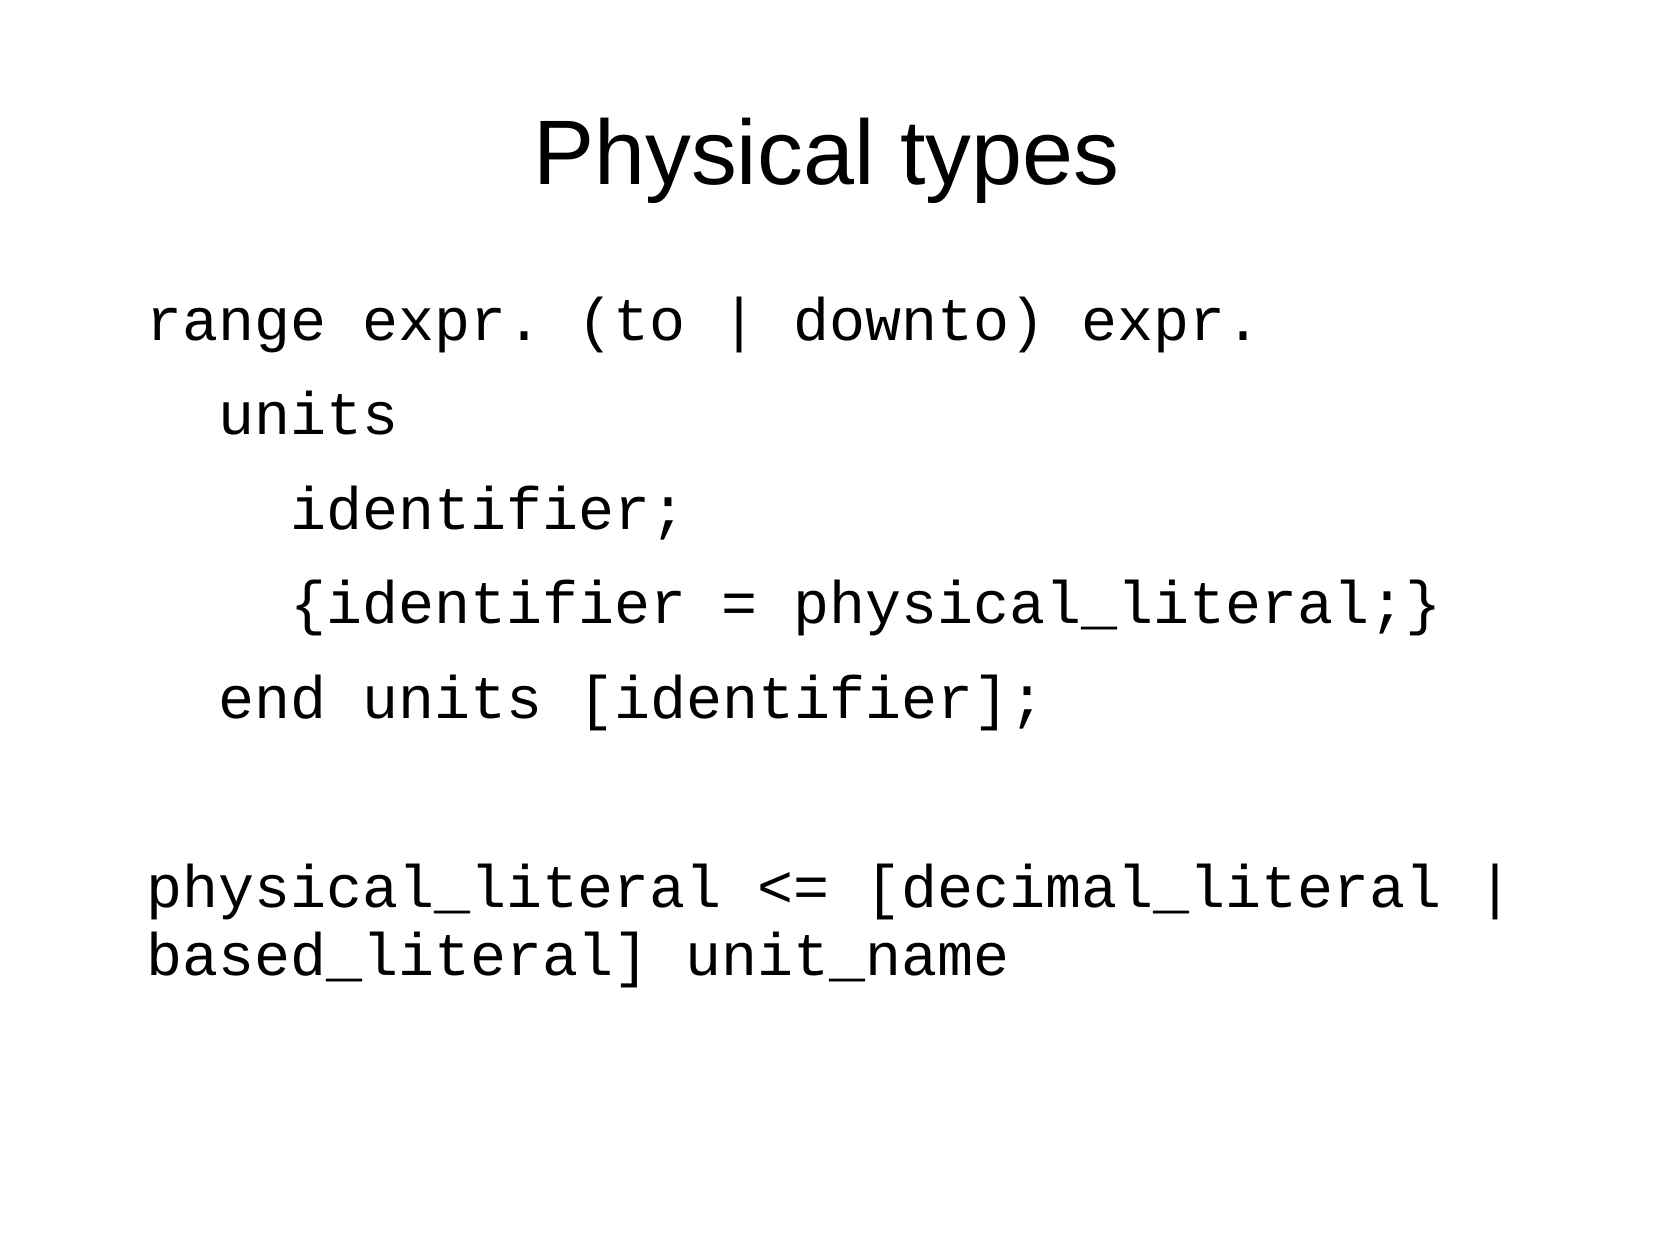

# Physical types
range expr. (to | downto) expr.
 units
 identifier;
 {identifier = physical_literal;}
 end units [identifier];
physical_literal <= [decimal_literal | based_literal] unit_name